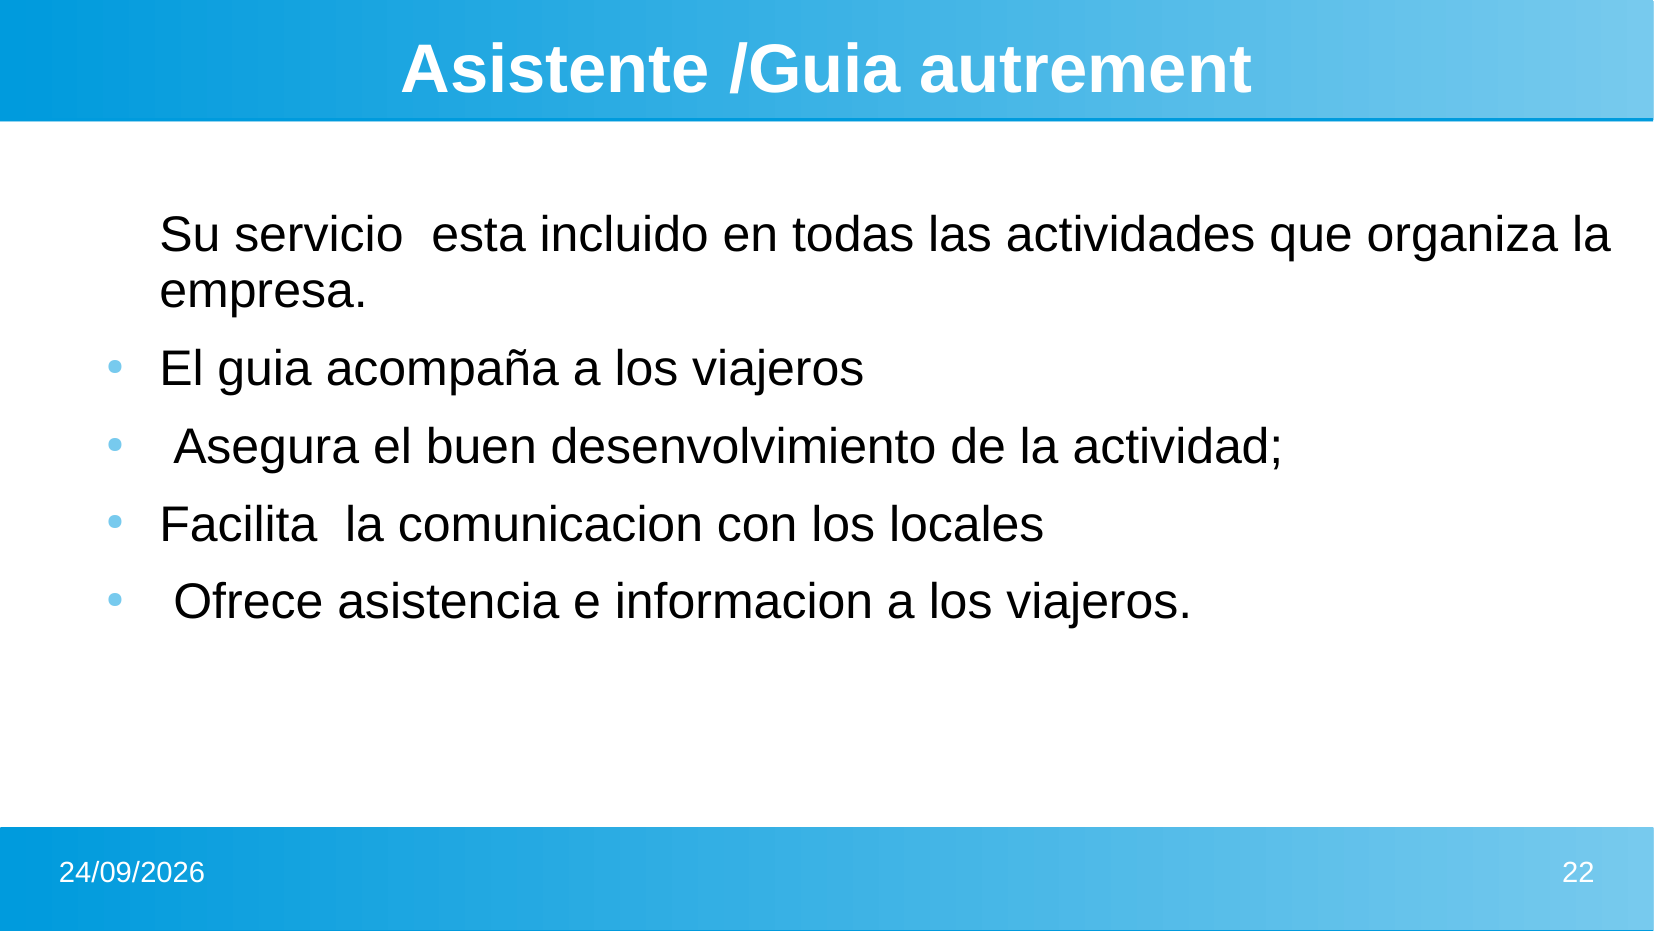

# Asistente /Guia autrement
Su servicio esta incluido en todas las actividades que organiza la empresa.
El guia acompaña a los viajeros
 Asegura el buen desenvolvimiento de la actividad;
Facilita la comunicacion con los locales
 Ofrece asistencia e informacion a los viajeros.
22